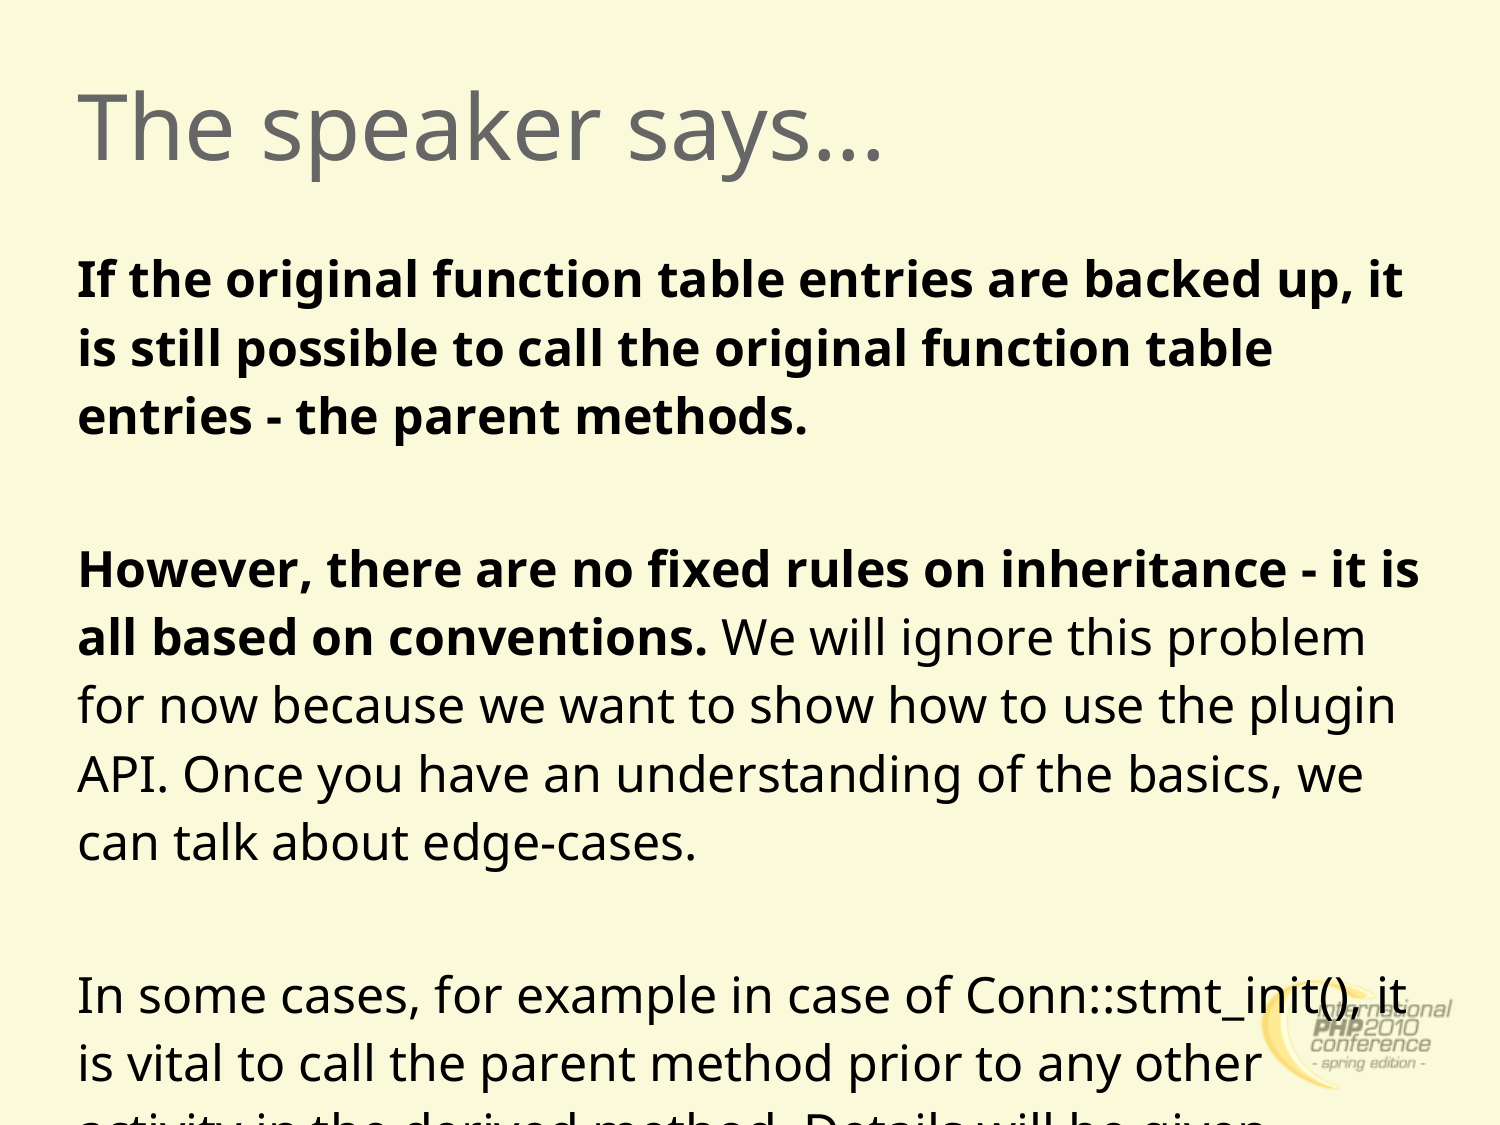

# The speaker says...
If the original function table entries are backed up, it is still possible to call the original function table entries - the parent methods.
However, there are no fixed rules on inheritance - it is all based on conventions. We will ignore this problem for now because we want to show how to use the plugin API. Once you have an understanding of the basics, we can talk about edge-cases.
In some cases, for example in case of Conn::stmt_init(), it is vital to call the parent method prior to any other activity in the derived method. Details will be given below.